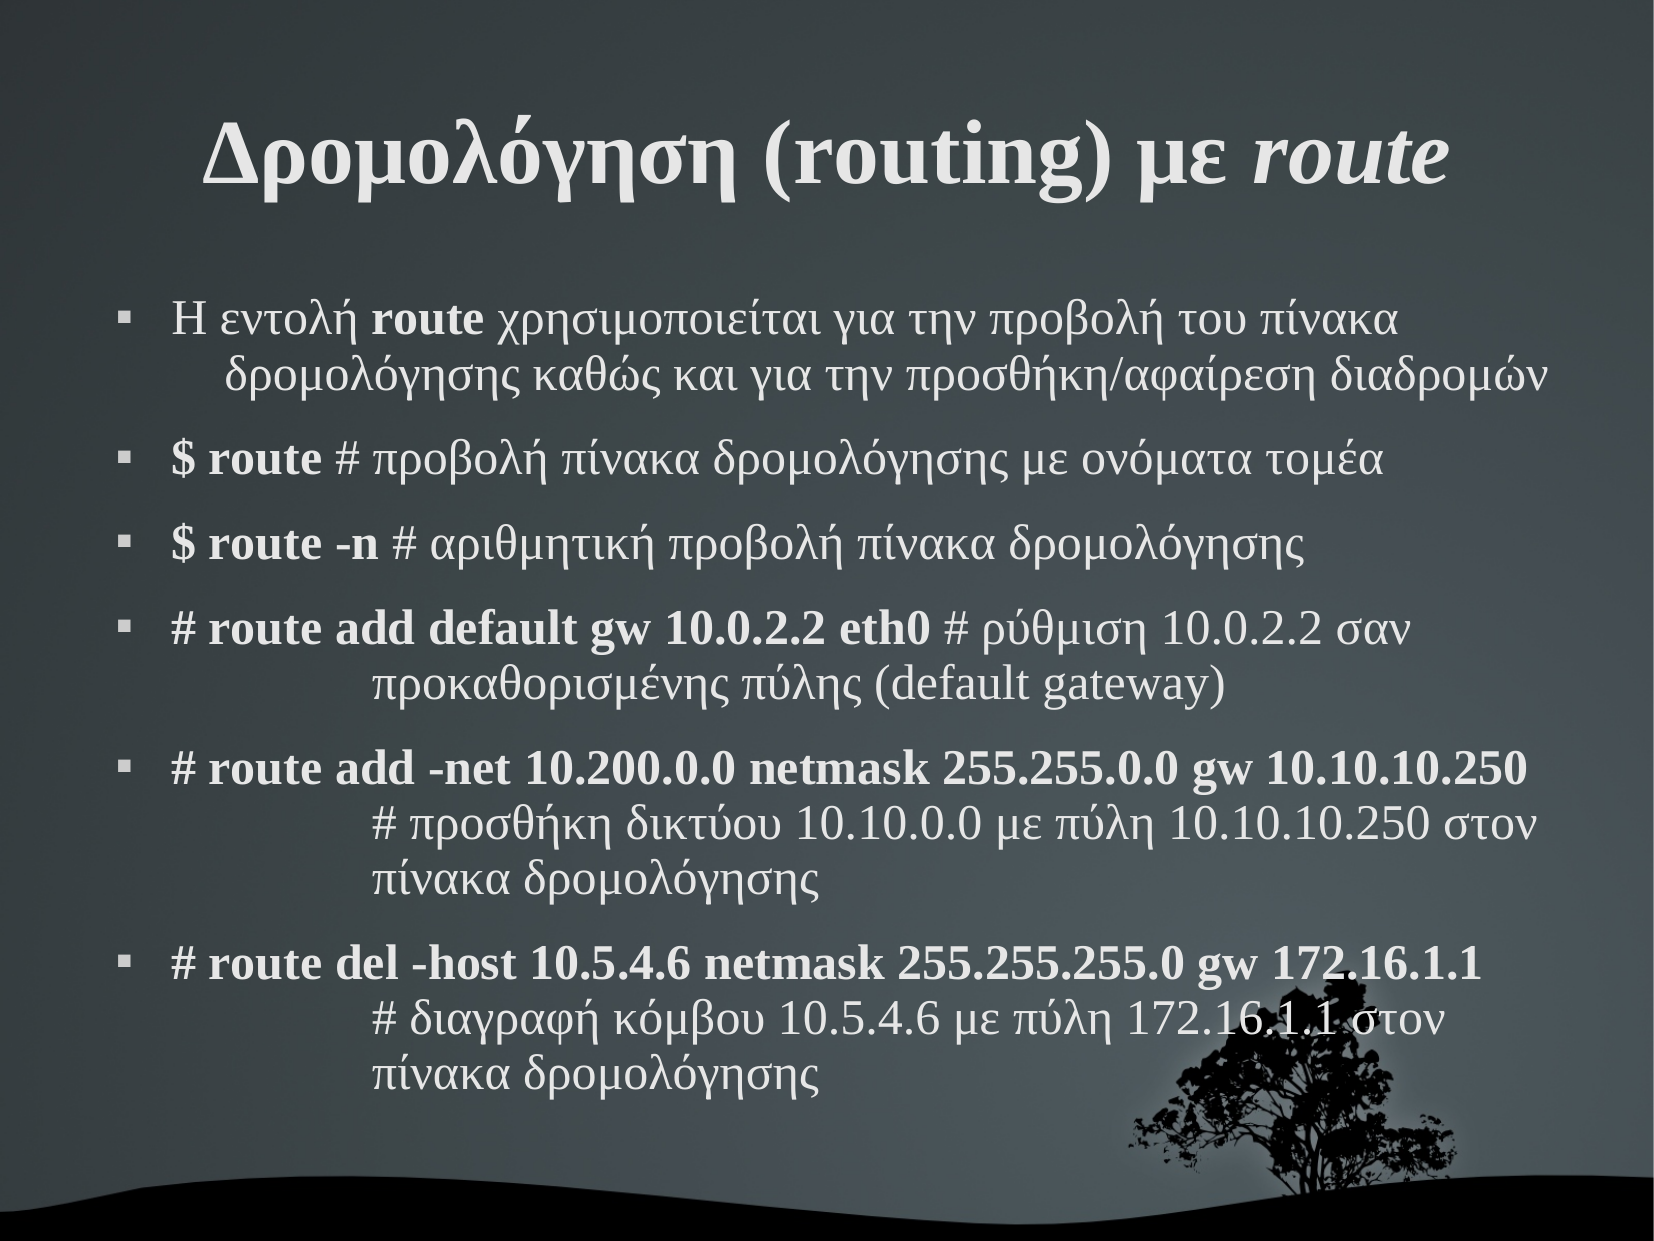

# Δρομολόγηση (routing) με route
Η εντολή route χρησιμοποιείται για την προβολή του πίνακα δρομολόγησης καθώς και για την προσθήκη/αφαίρεση διαδρομών
$ route # προβολή πίνακα δρομολόγησης με ονόματα τομέα
$ route -n # αριθμητική προβολή πίνακα δρομολόγησης
# route add default gw 10.0.2.2 eth0 # ρύθμιση 10.0.2.2 σαν 				προκαθορισμένης πύλης (default gateway)
# route add -net 10.200.0.0 netmask 255.255.0.0 gw 10.10.10.250 # προσθήκη δικτύου 10.10.0.0 με πύλη 10.10.10.250 στον 			πίνακα δρομολόγησης
# route del -host 10.5.4.6 netmask 255.255.255.0 gw 172.16.1.1 # διαγραφή κόμβου 10.5.4.6 με πύλη 172.16.1.1 στον 				πίνακα δρομολόγησης